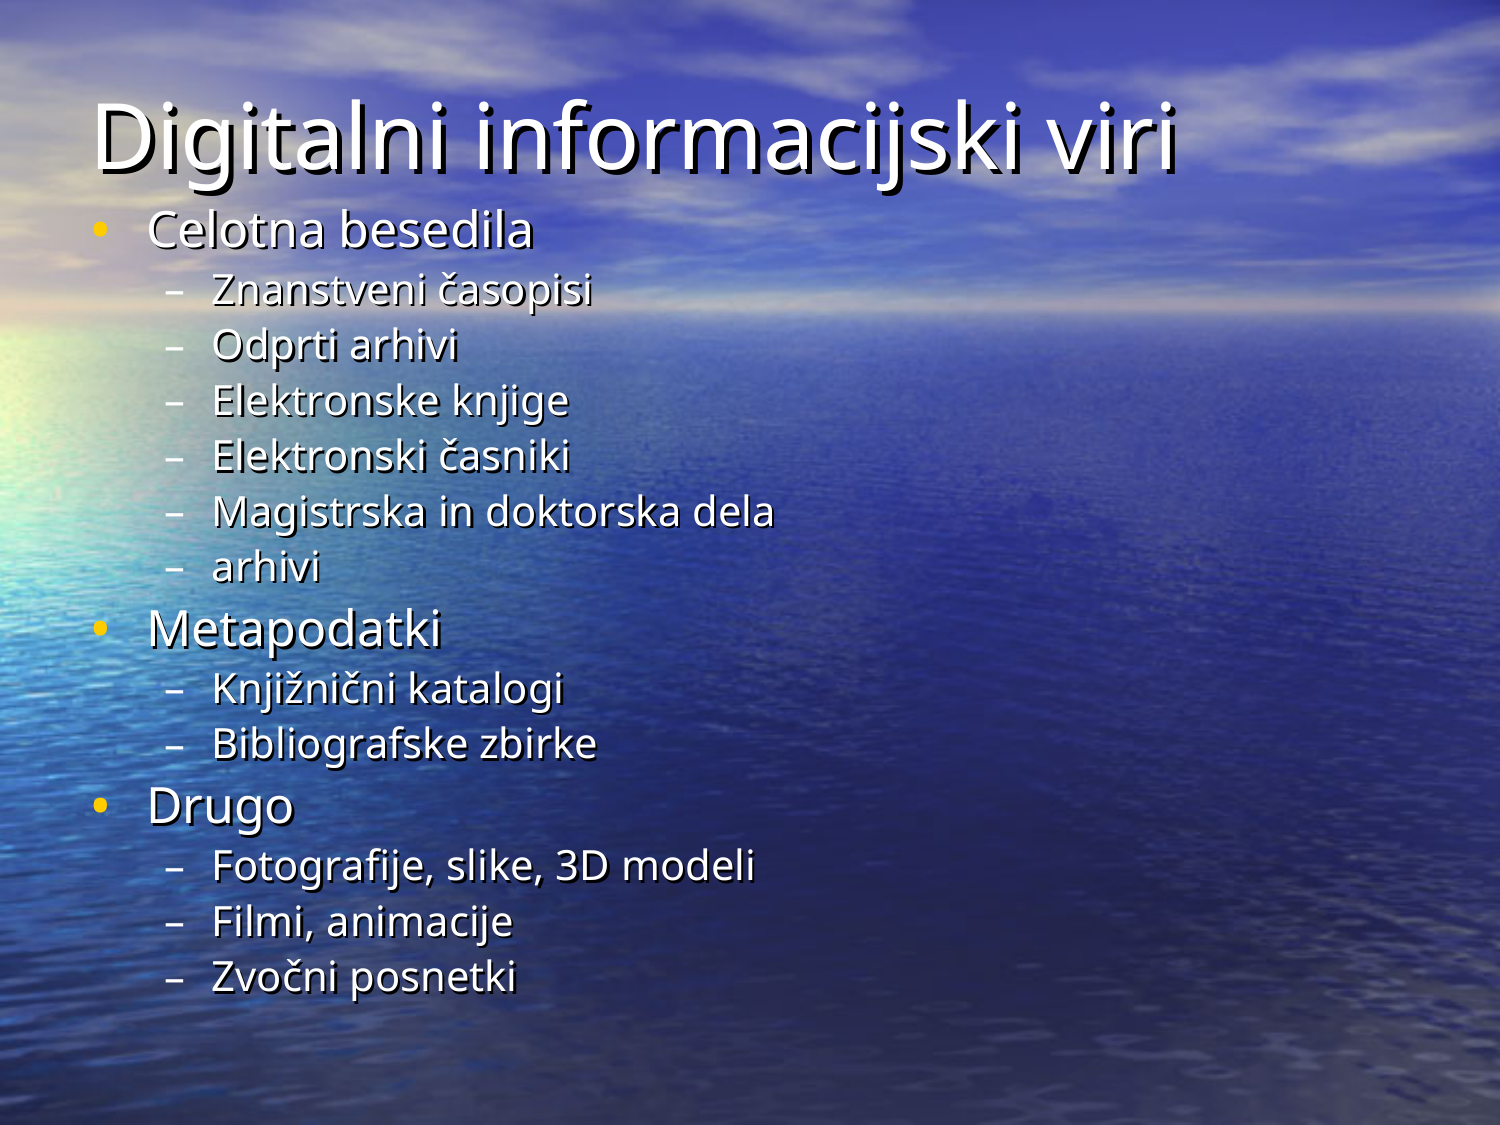

# Digitalni informacijski viri
Celotna besedila
Znanstveni časopisi
Odprti arhivi
Elektronske knjige
Elektronski časniki
Magistrska in doktorska dela
arhivi
Metapodatki
Knjižnični katalogi
Bibliografske zbirke
Drugo
Fotografije, slike, 3D modeli
Filmi, animacije
Zvočni posnetki